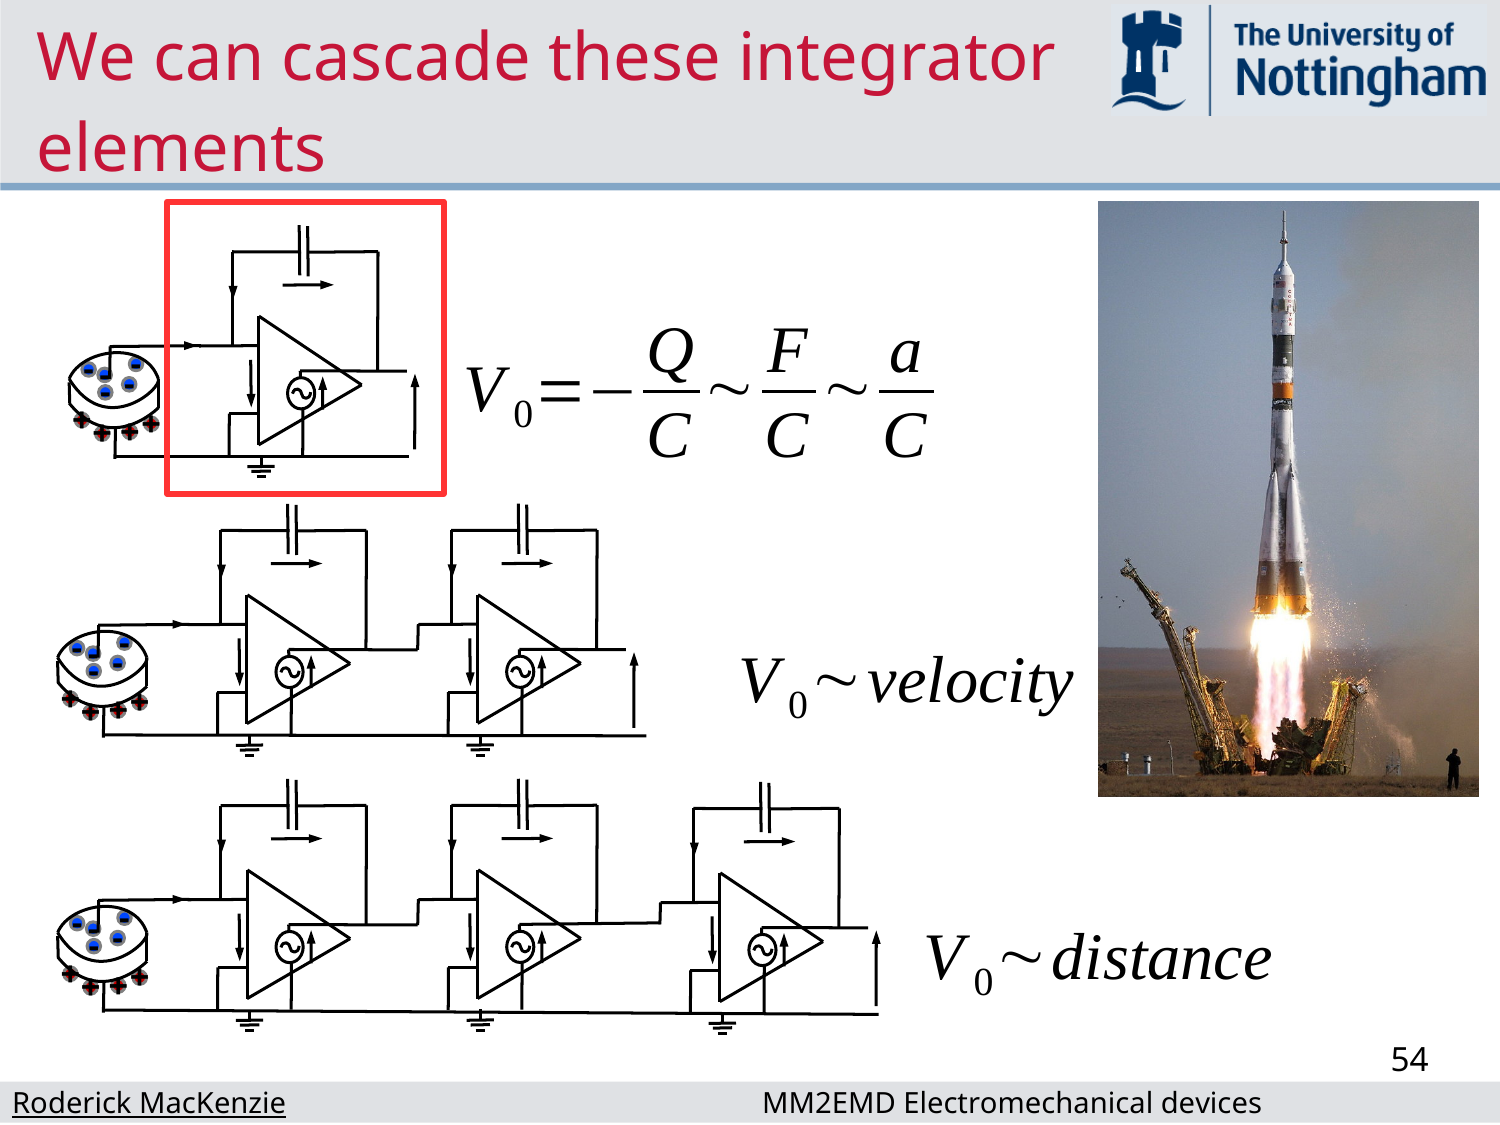

# We can cascade these integrator elements
-
-
-
-
-
+
+
+
+
-
-
-
-
-
+
+
+
+
-
-
-
-
-
+
+
+
+